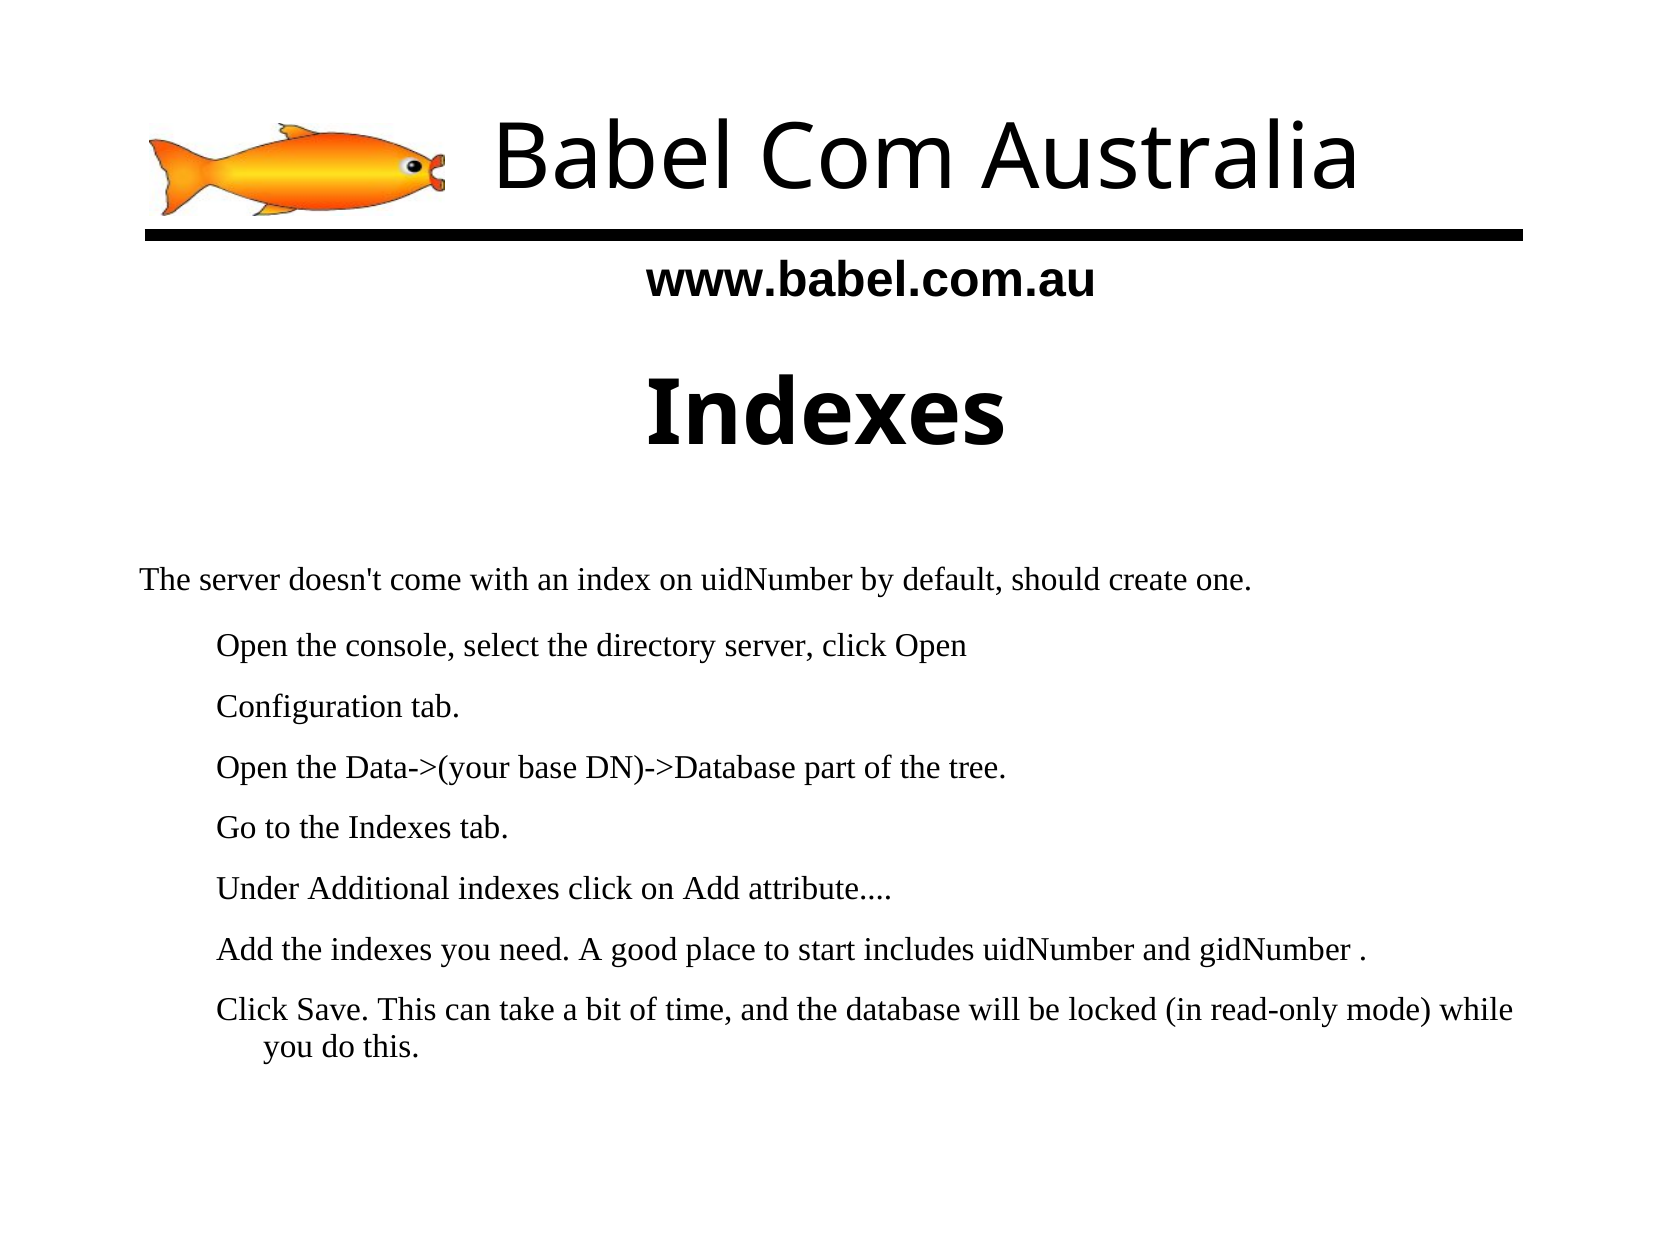

# Indexes
The server doesn't come with an index on uidNumber by default, should create one.
Open the console, select the directory server, click Open
Configuration tab.
Open the Data->(your base DN)->Database part of the tree.
Go to the Indexes tab.
Under Additional indexes click on Add attribute....
Add the indexes you need. A good place to start includes uidNumber and gidNumber .
Click Save. This can take a bit of time, and the database will be locked (in read-only mode) while you do this.